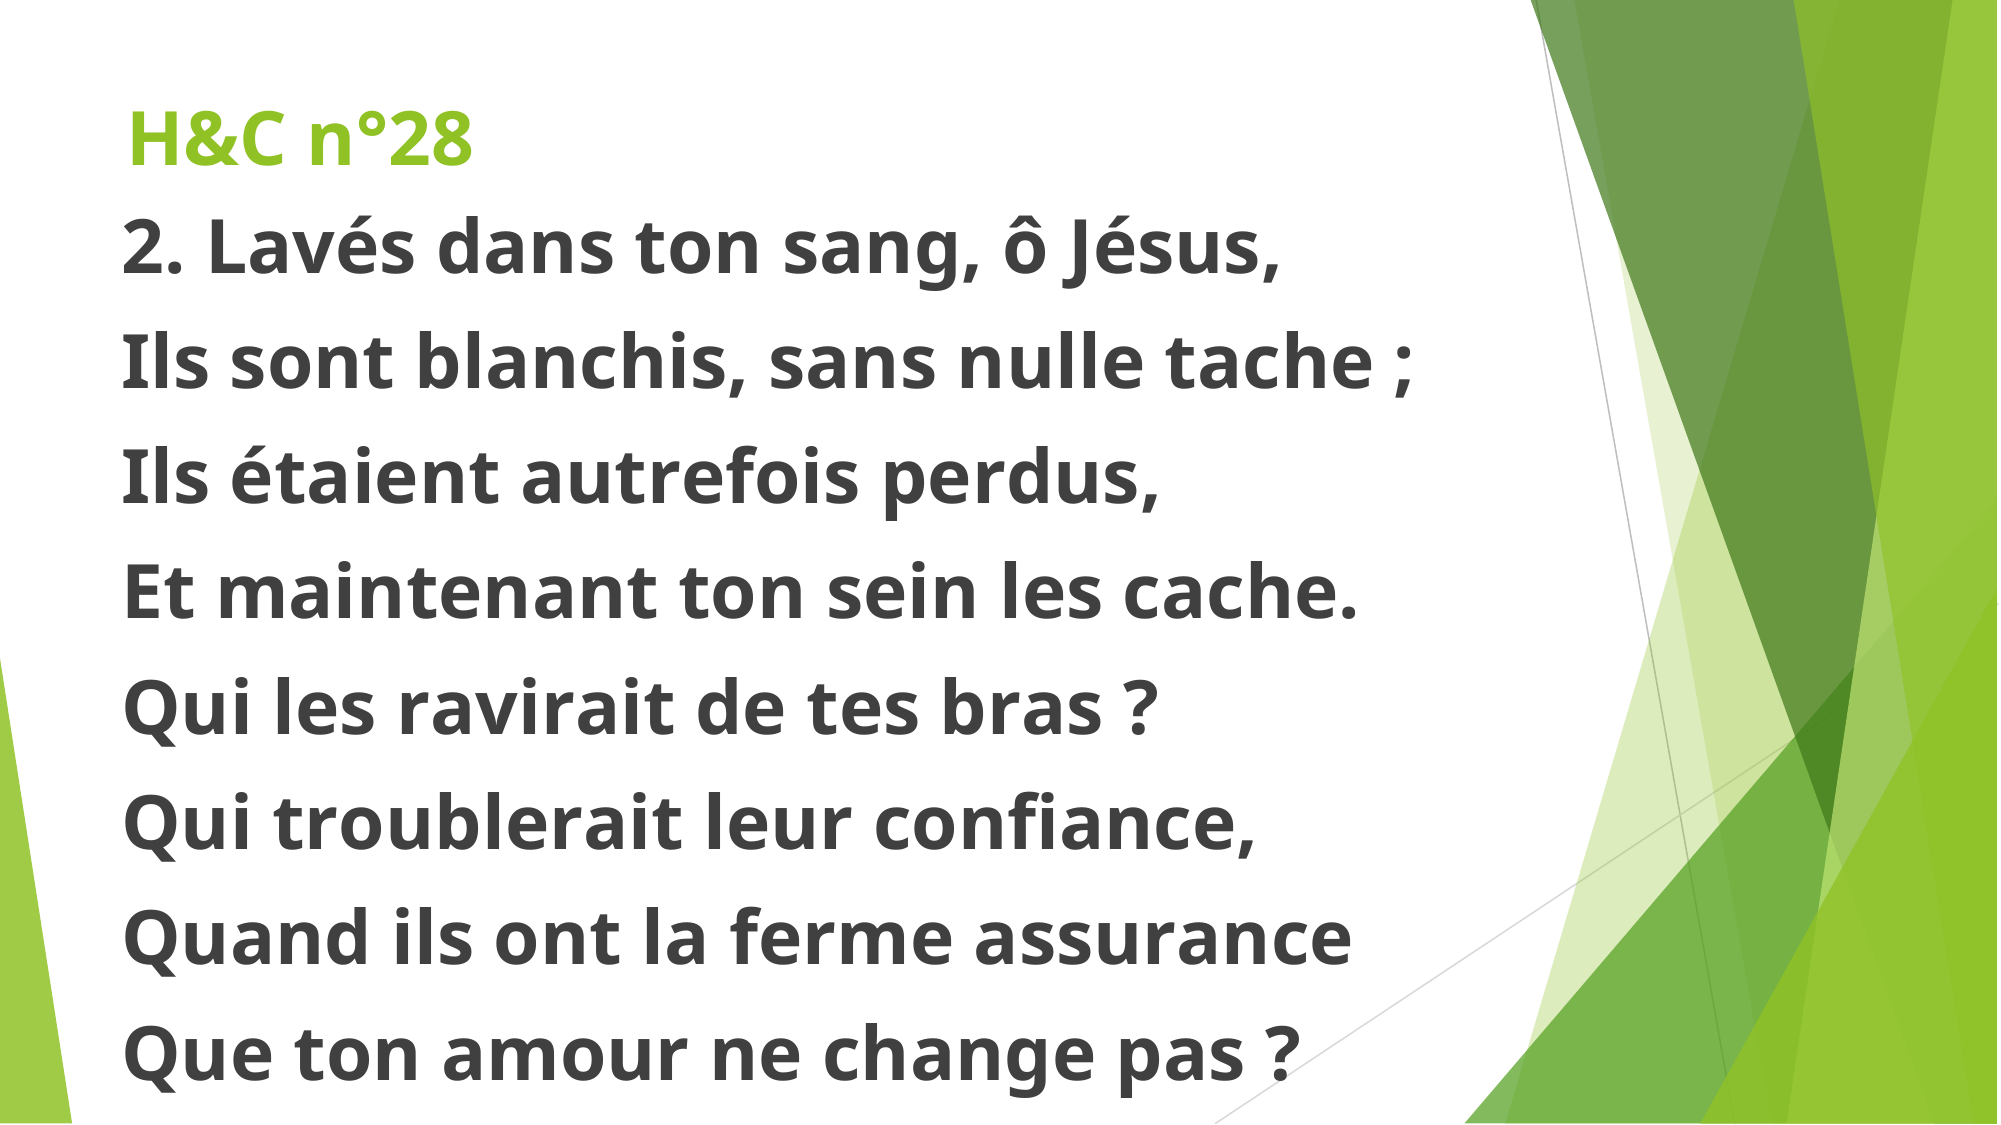

H&C n°28
2. Lavés dans ton sang, ô Jésus,
Ils sont blanchis, sans nulle tache ;
Ils étaient autrefois perdus,
Et maintenant ton sein les cache.
Qui les ravirait de tes bras ?
Qui troublerait leur confiance,
Quand ils ont la ferme assurance
Que ton amour ne change pas ?